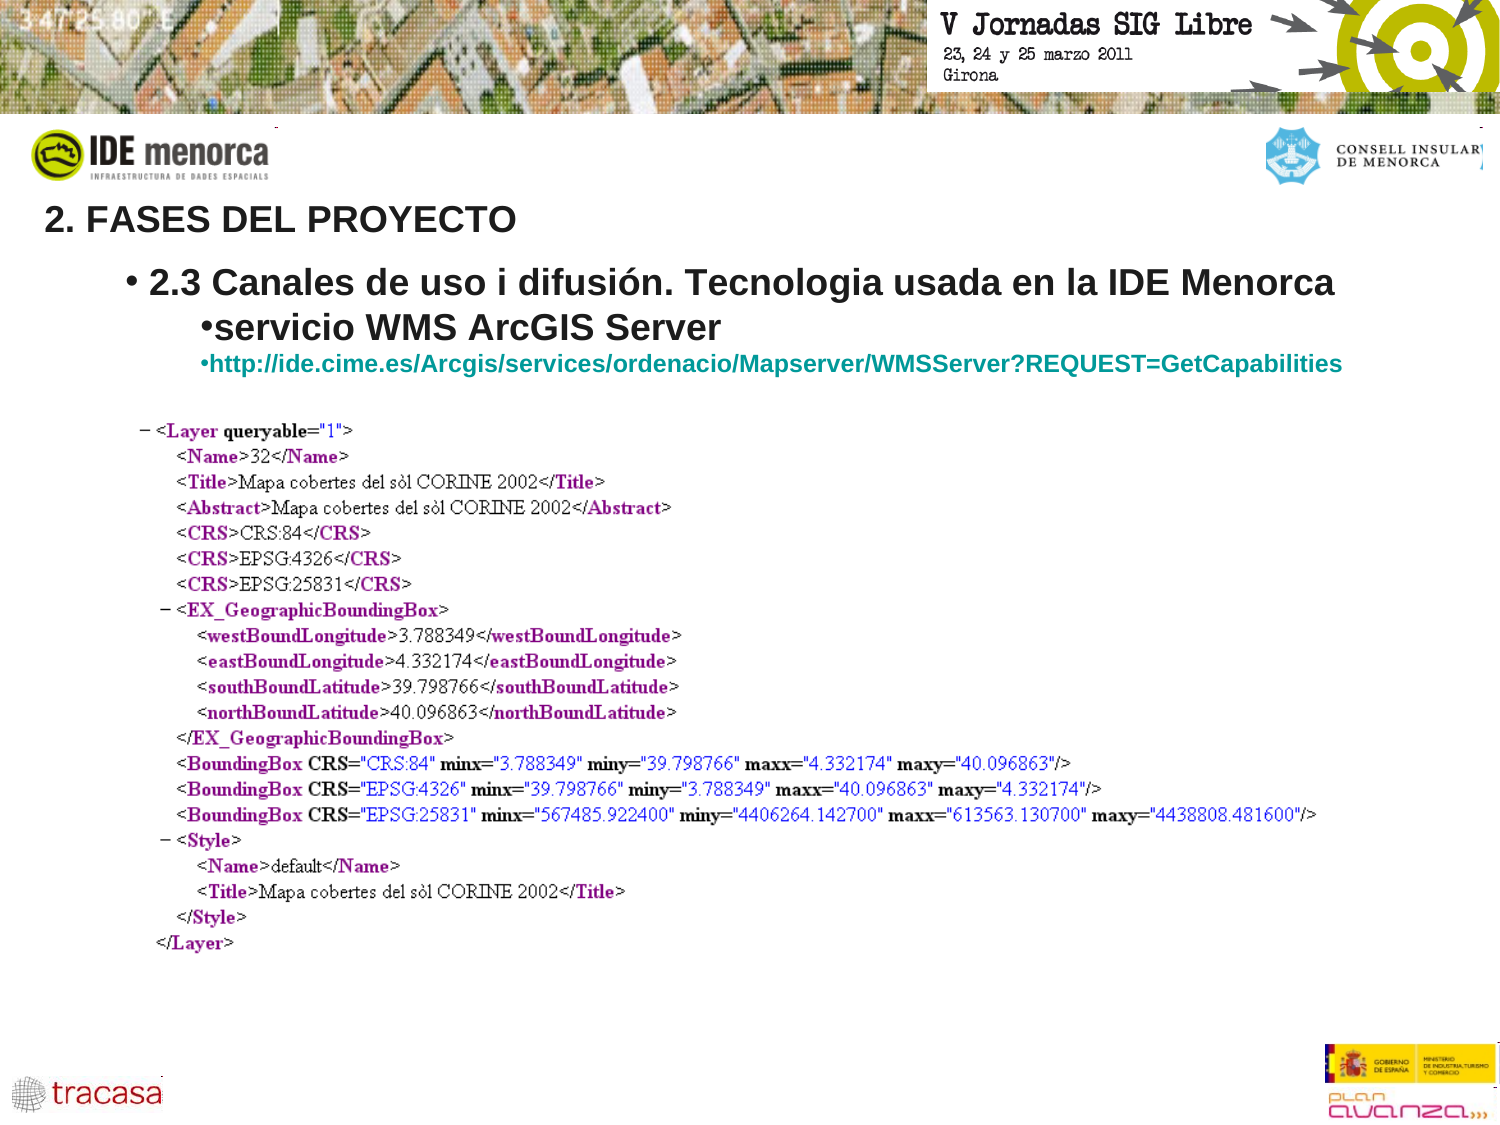

2. FASES DEL PROYECTO
 2.3 Canales de uso i difusión. Tecnologia usada en la IDE Menorca
servicio WMS ArcGIS Server
http://ide.cime.es/Arcgis/services/ordenacio/Mapserver/WMSServer?REQUEST=GetCapabilities